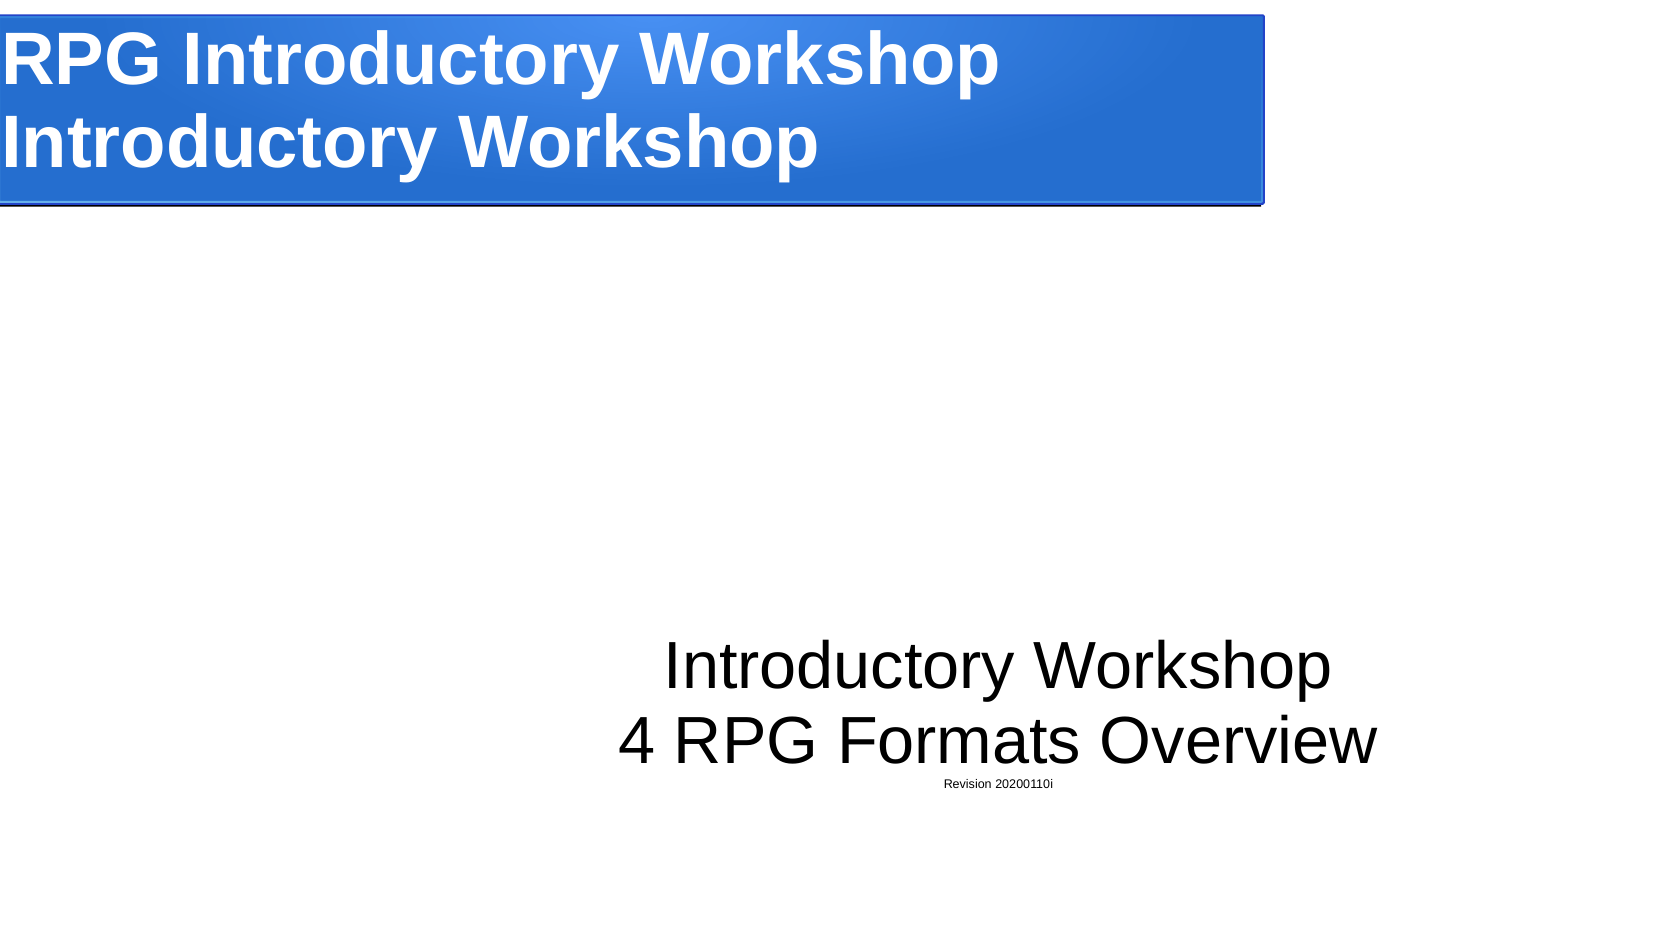

# RPG Introductory Workshop Introductory Workshop RPG-098-0031-P
Introductory Workshop
4 RPG Formats Overview
Revision 20200110i